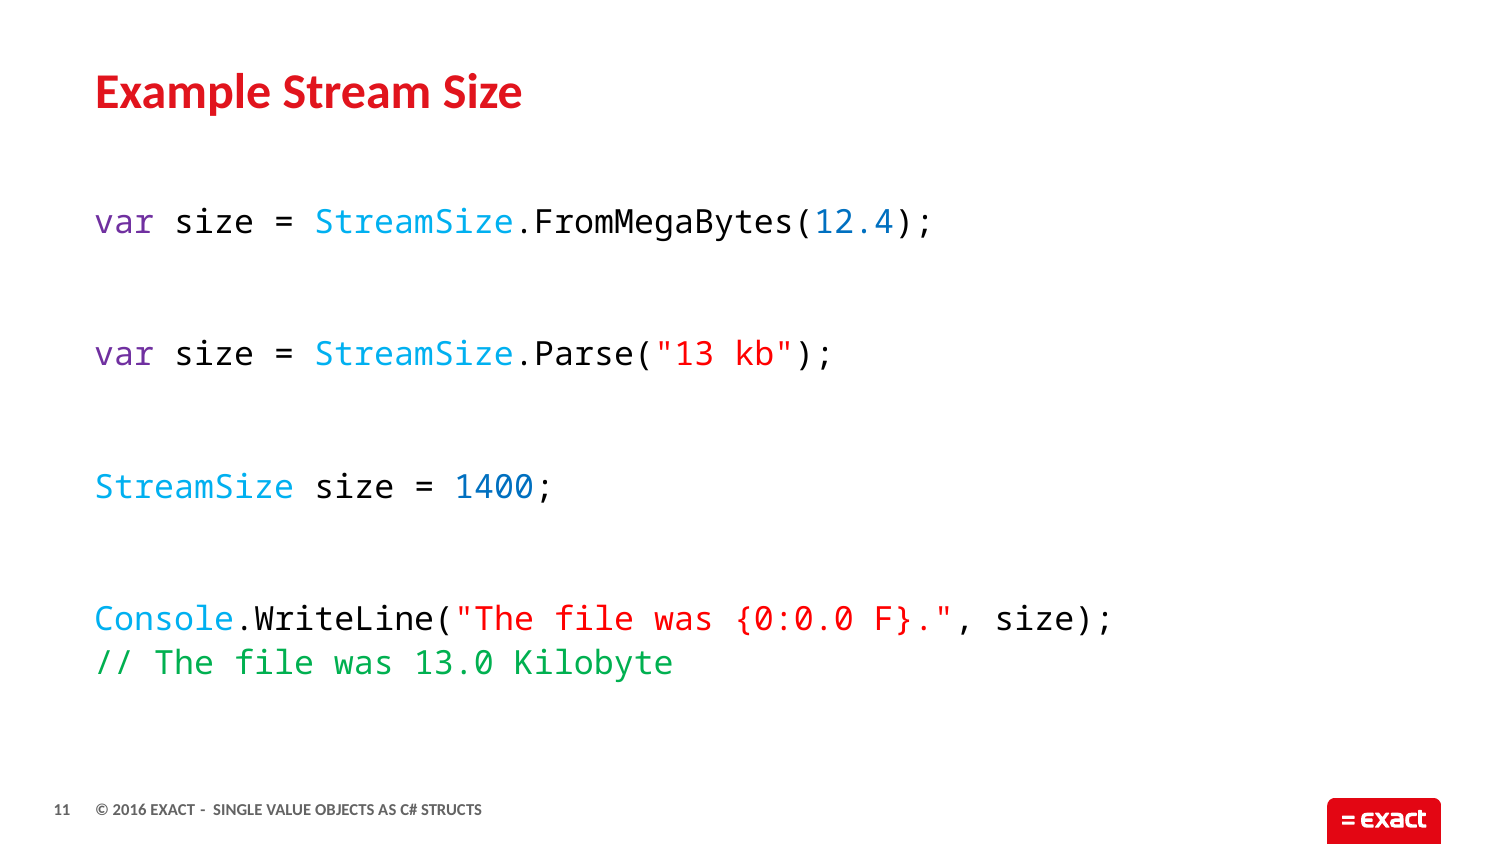

# Example Stream Size
var size = StreamSize.FromMegaBytes(12.4);
var size = StreamSize.Parse("13 kb");
StreamSize size = 1400;
Console.WriteLine("The file was {0:0.0 F}.", size);
// The file was 13.0 Kilobyte
- Single Value Objects as C# structs